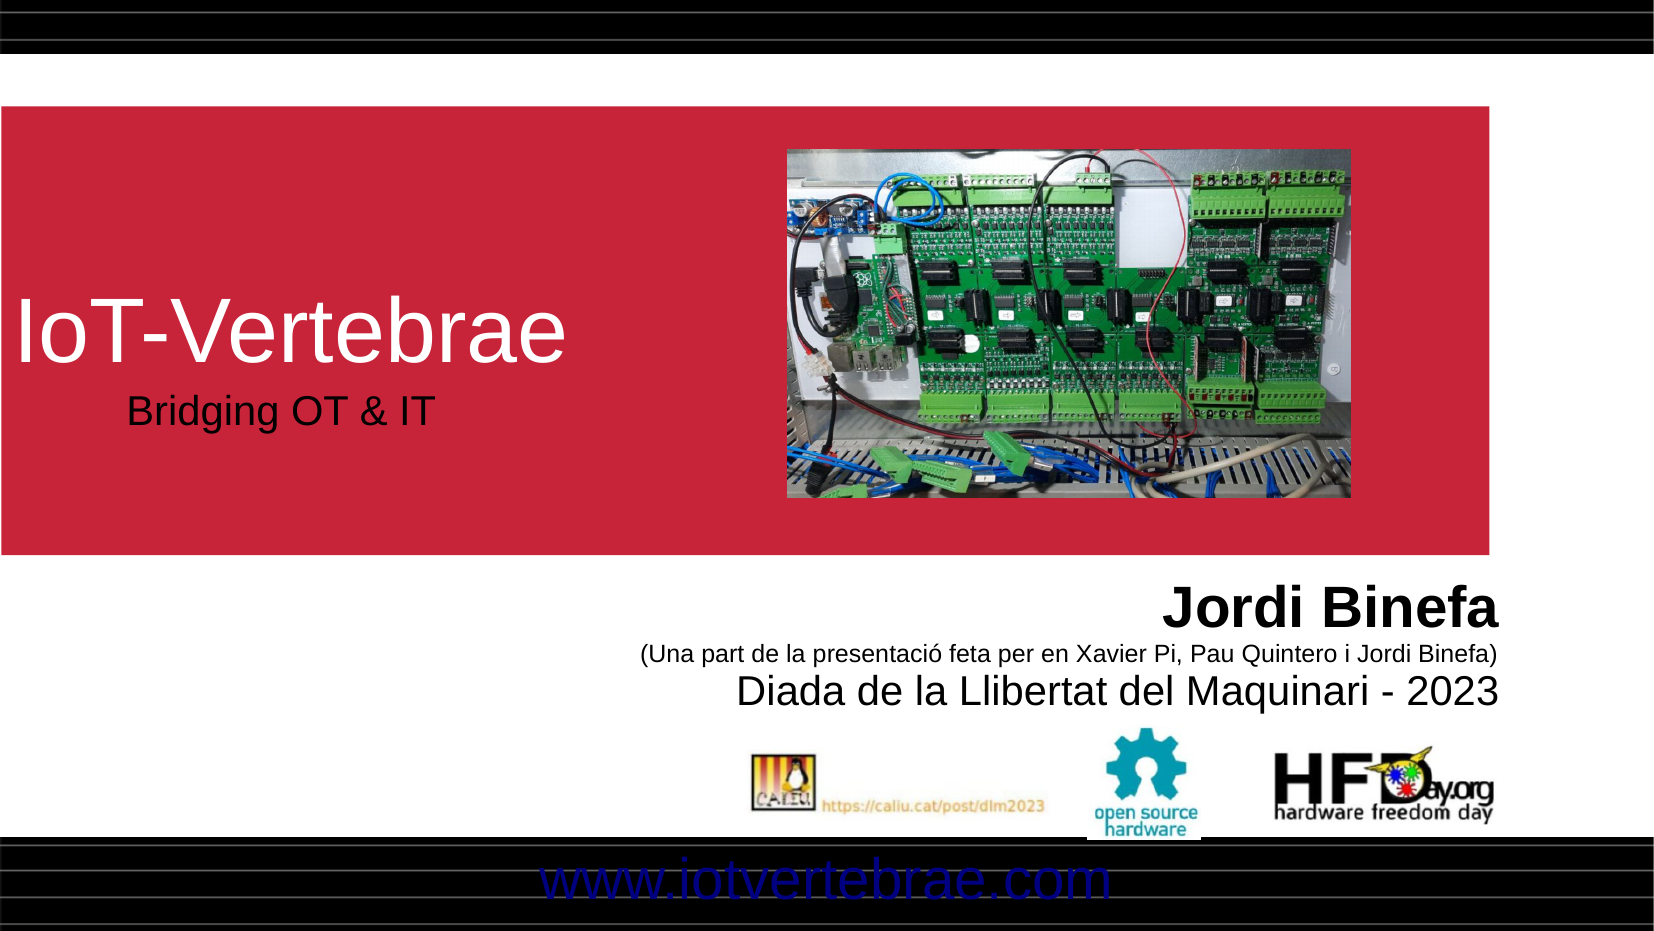

# IoT-Vertebrae
Bridging OT & IT
Jordi Binefa
(Una part de la presentació feta per en Xavier Pi, Pau Quintero i Jordi Binefa)
Diada de la Llibertat del Maquinari - 2023
www.iotvertebrae.com